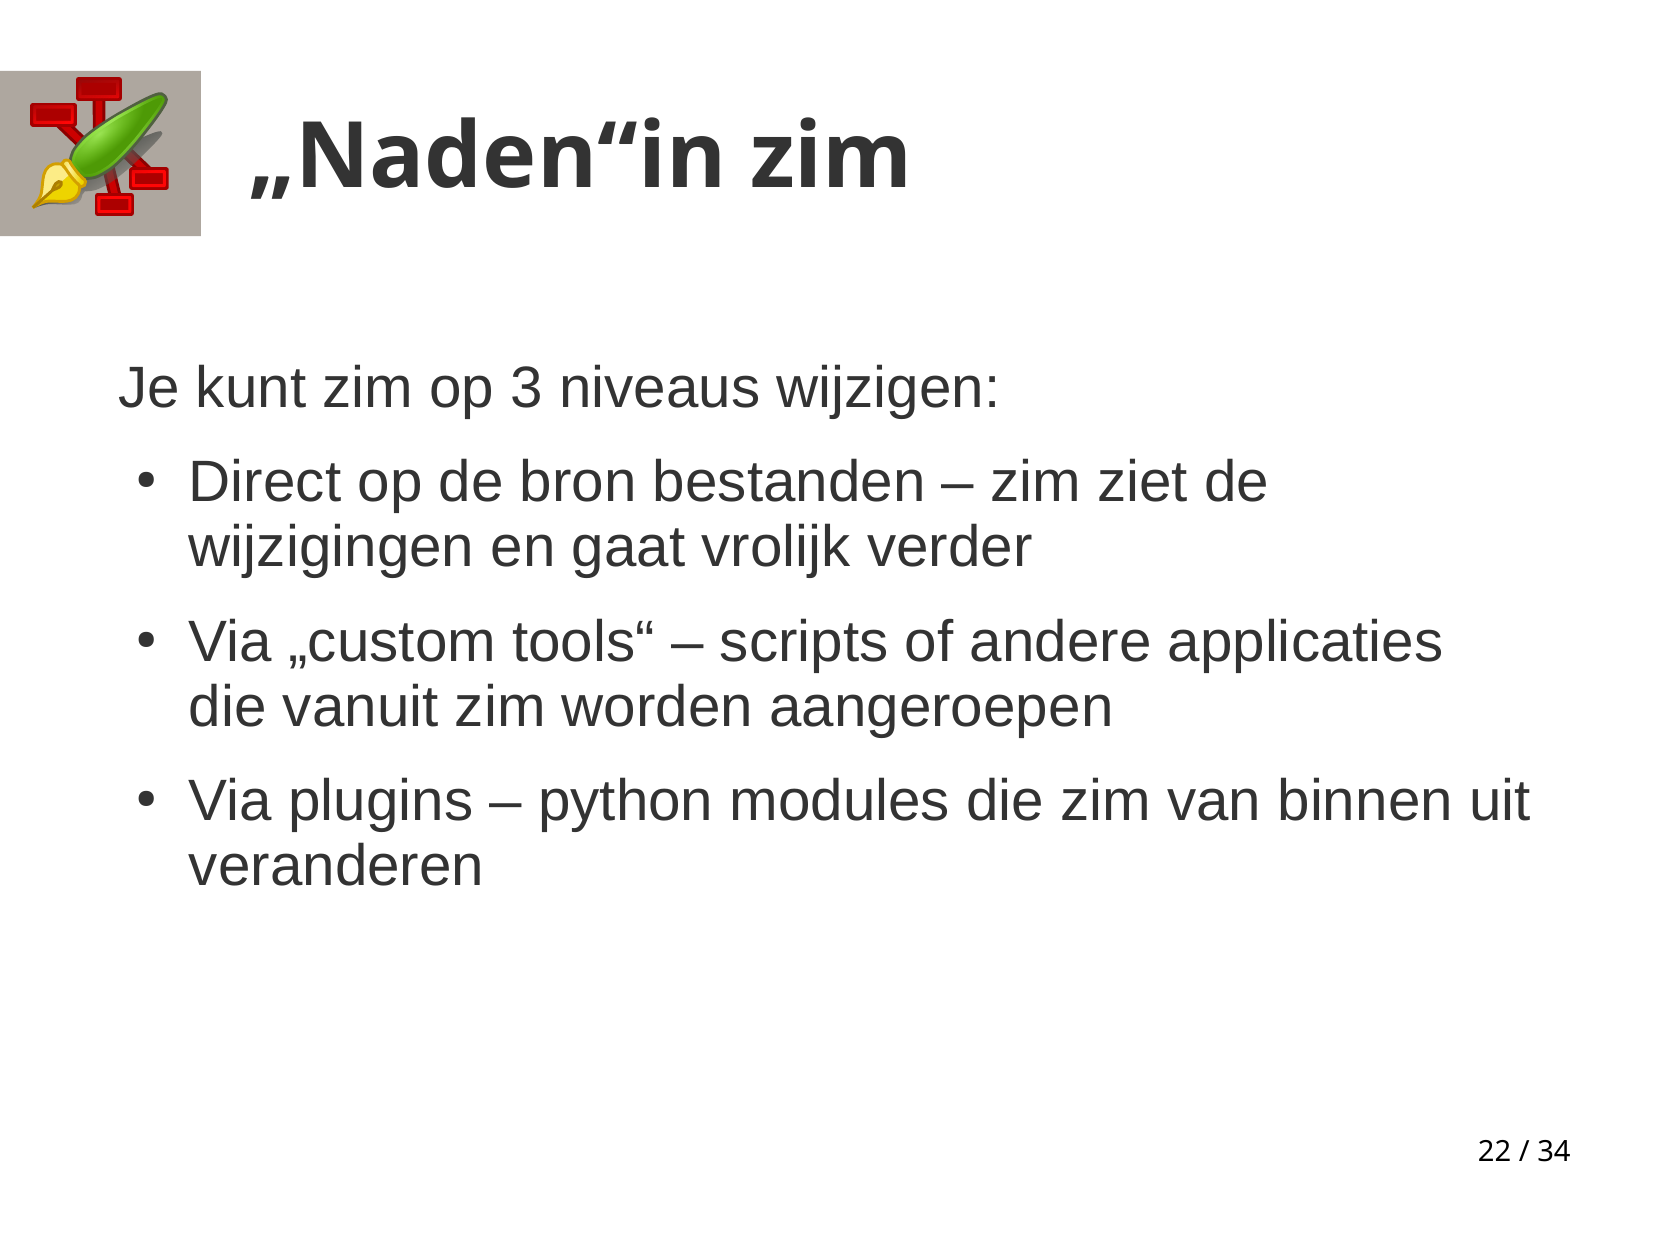

# „Naden“in zim
Je kunt zim op 3 niveaus wijzigen:
Direct op de bron bestanden – zim ziet de wijzigingen en gaat vrolijk verder
Via „custom tools“ – scripts of andere applicaties die vanuit zim worden aangeroepen
Via plugins – python modules die zim van binnen uit veranderen
22